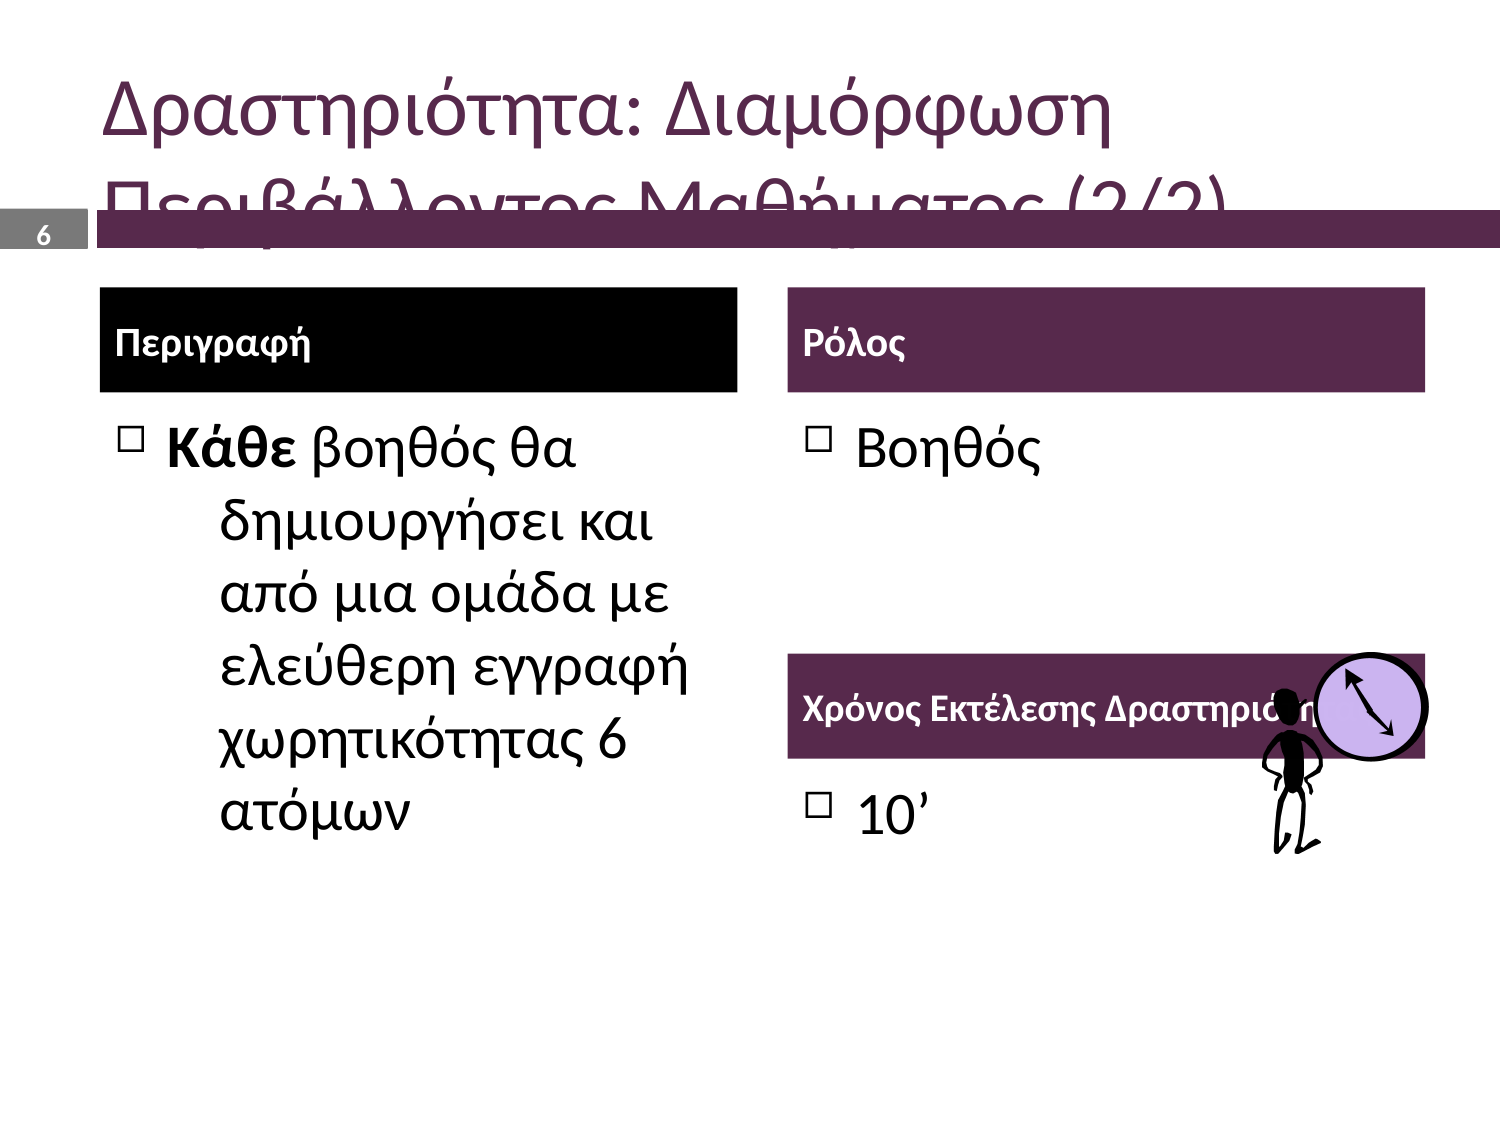

# Δραστηριότητα: Διαμόρφωση Περιβάλλοντος Μαθήματος (2/2)
Περιγραφή
Ρόλος
Κάθε βοηθός θα δημιουργήσει και από μια ομάδα με ελεύθερη εγγραφή χωρητικότητας 6 ατόμων
Βοηθός
Χρόνος Εκτέλεσης Δραστηριότητας
10’